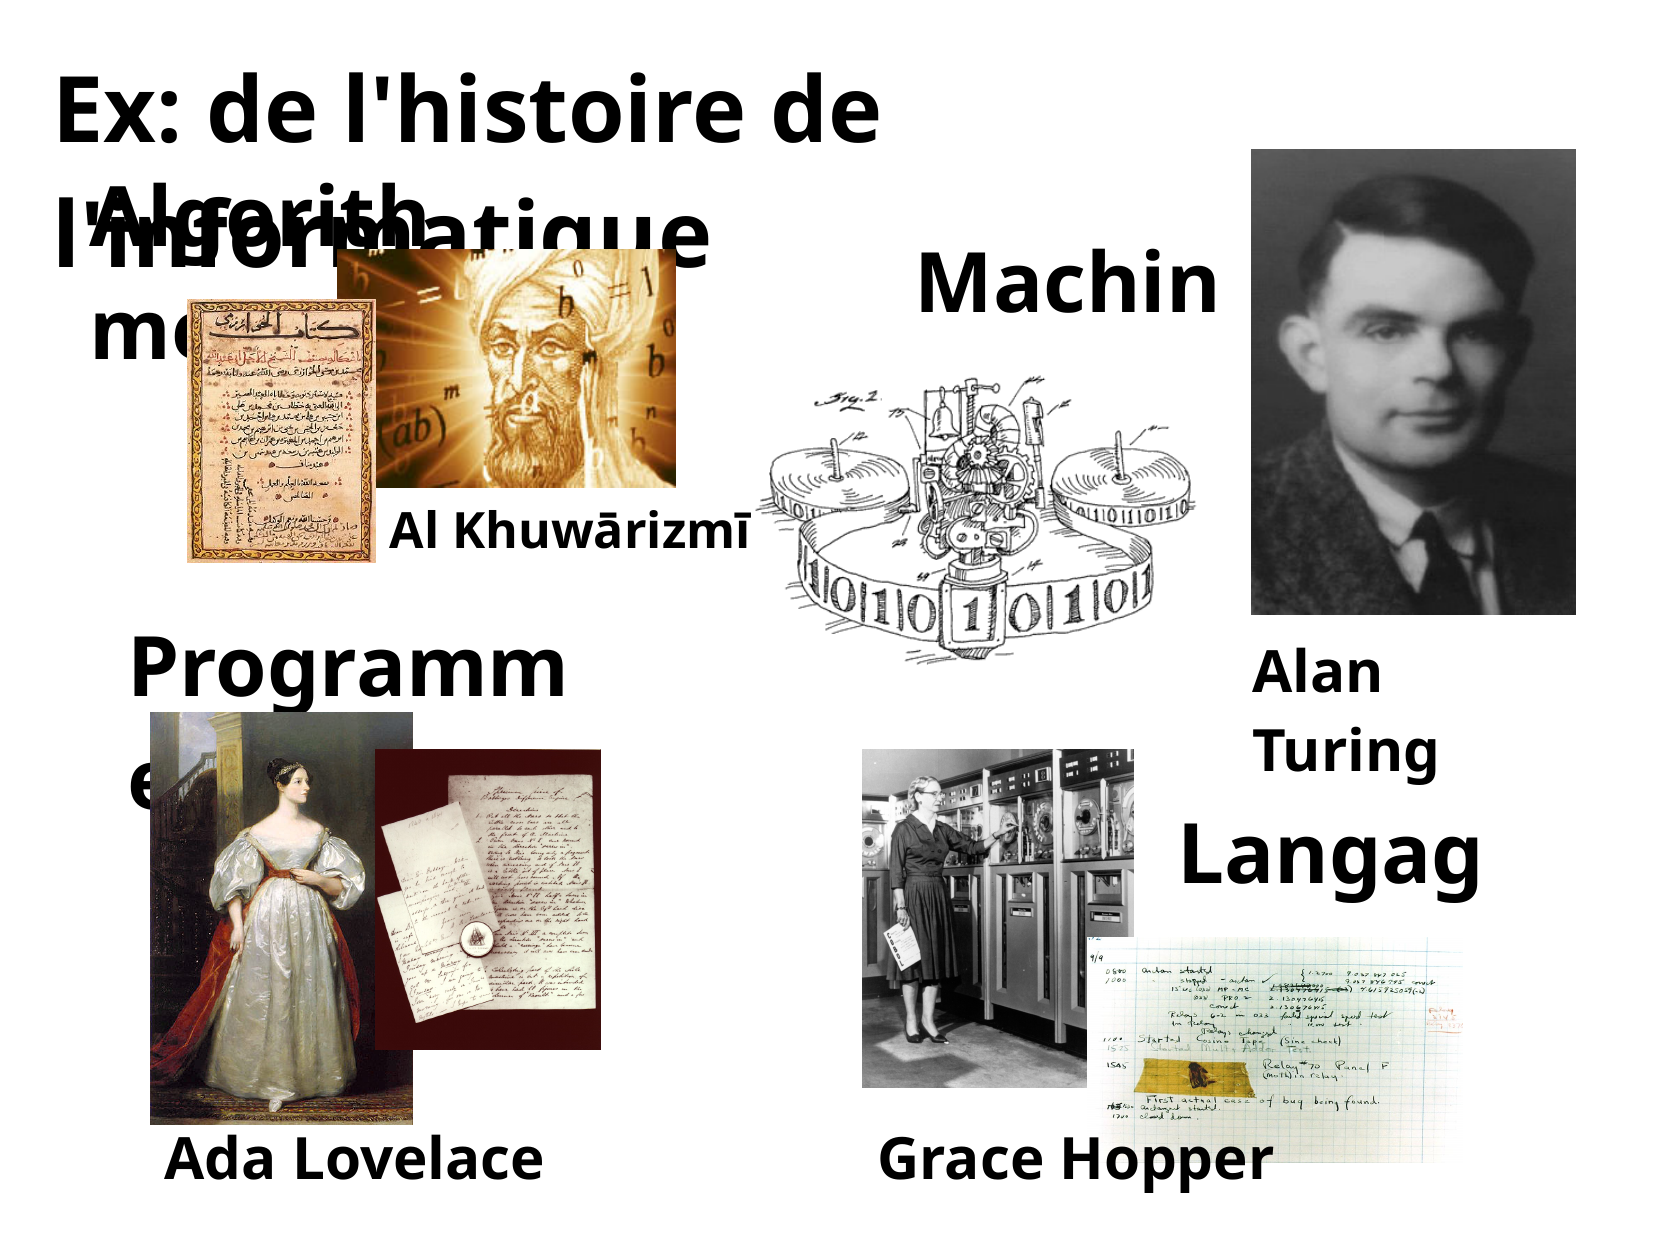

Ex: de l'histoire de l'informatique
Algorithme
Machine
Al Khuwārizmī
Programme
Alan Turing
Langage
Ada Lovelace
Grace Hopper